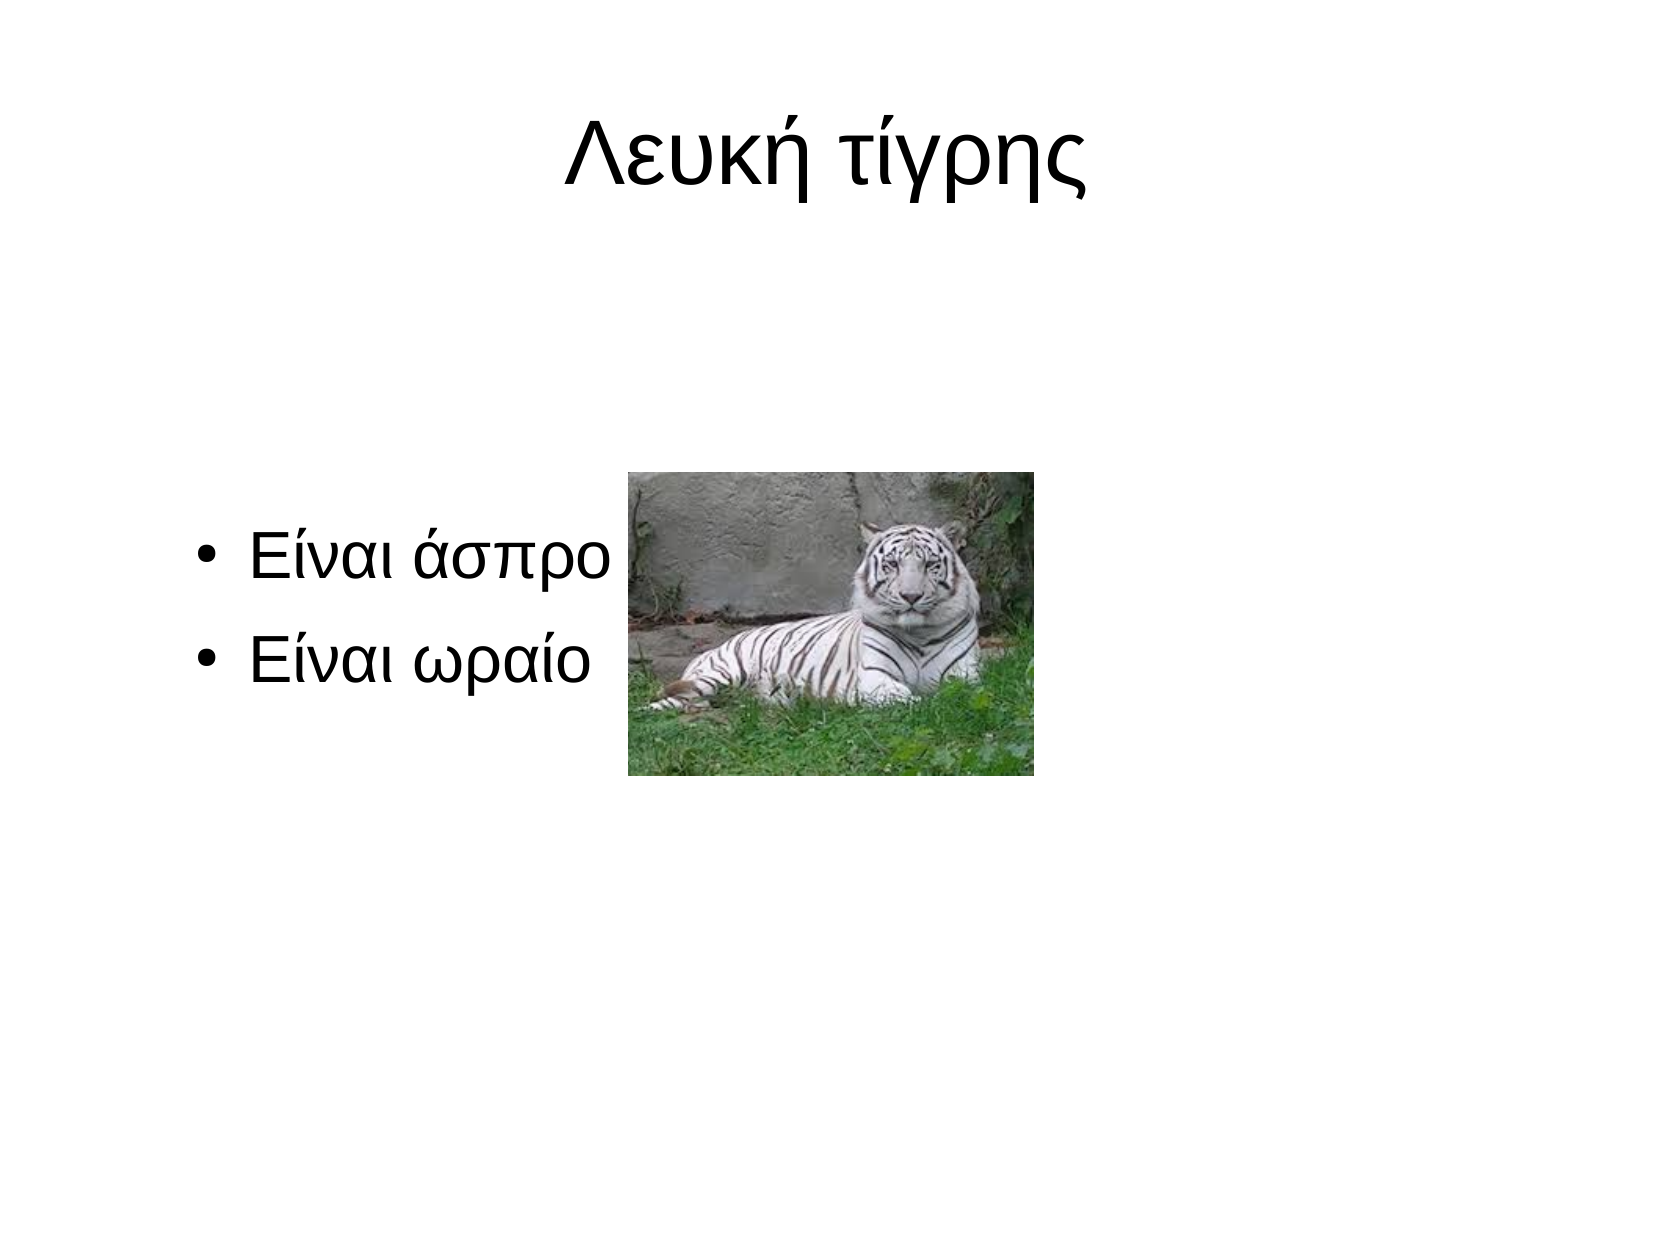

# Λευκή τίγρης
Είναι άσπρο
Είναι ωραίο